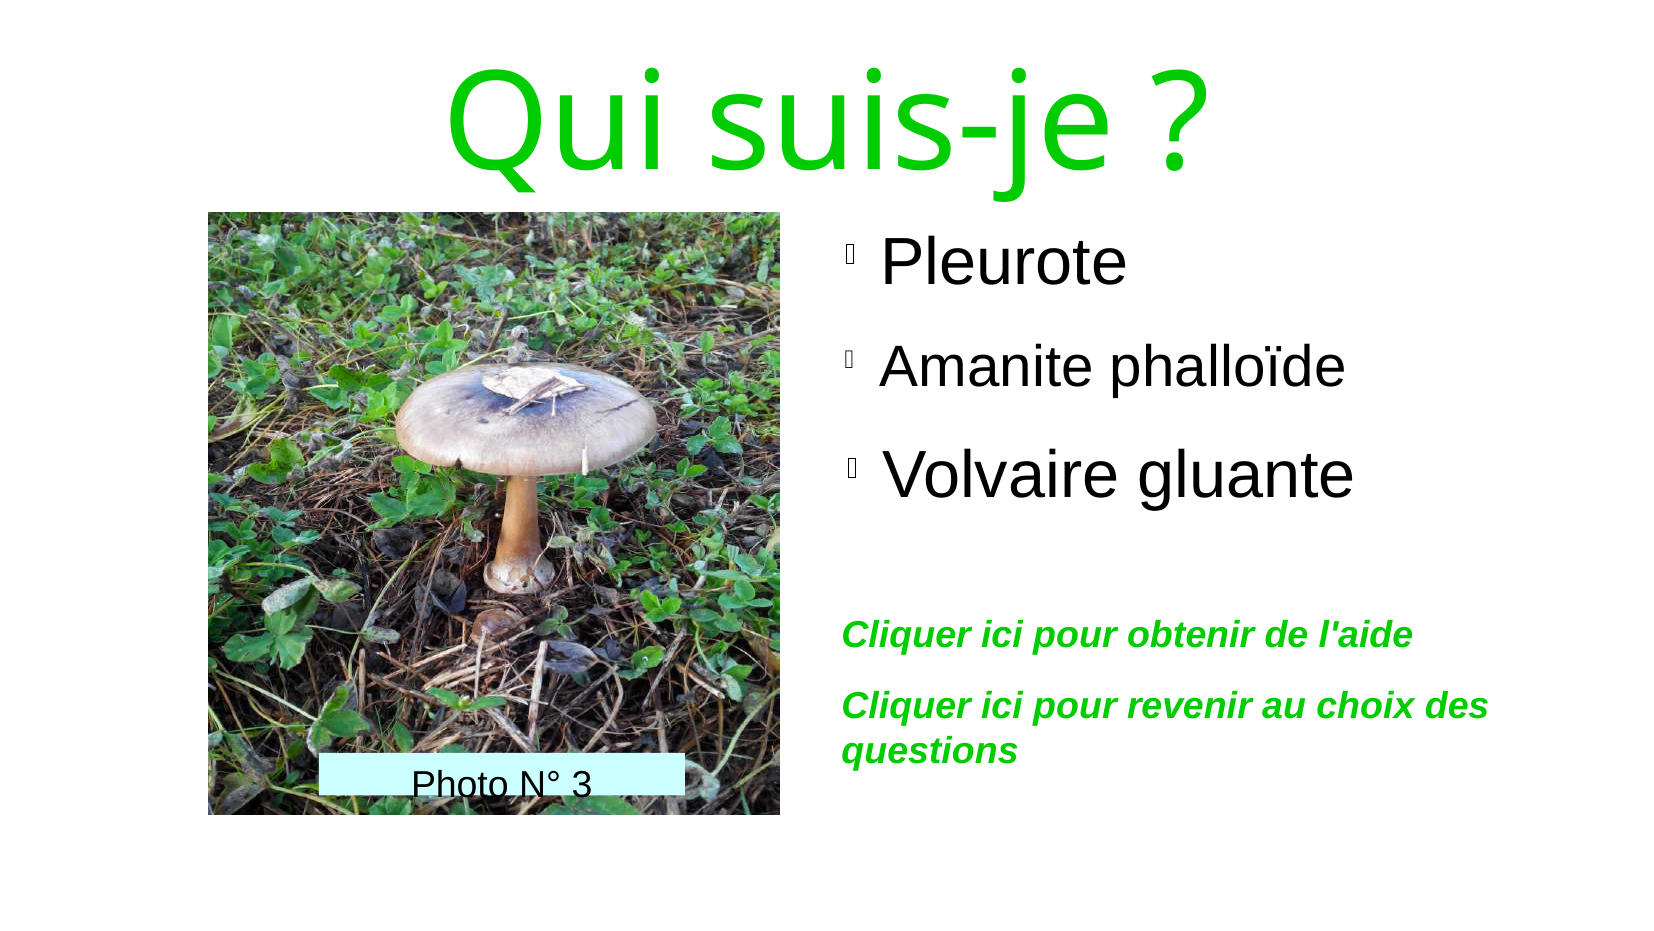

Qui suis-je ?
Pleurote
Amanite phalloïde
Volvaire gluante
Cliquer ici pour obtenir de l'aide
Cliquer ici pour revenir au choix des questions
Photo N° 3